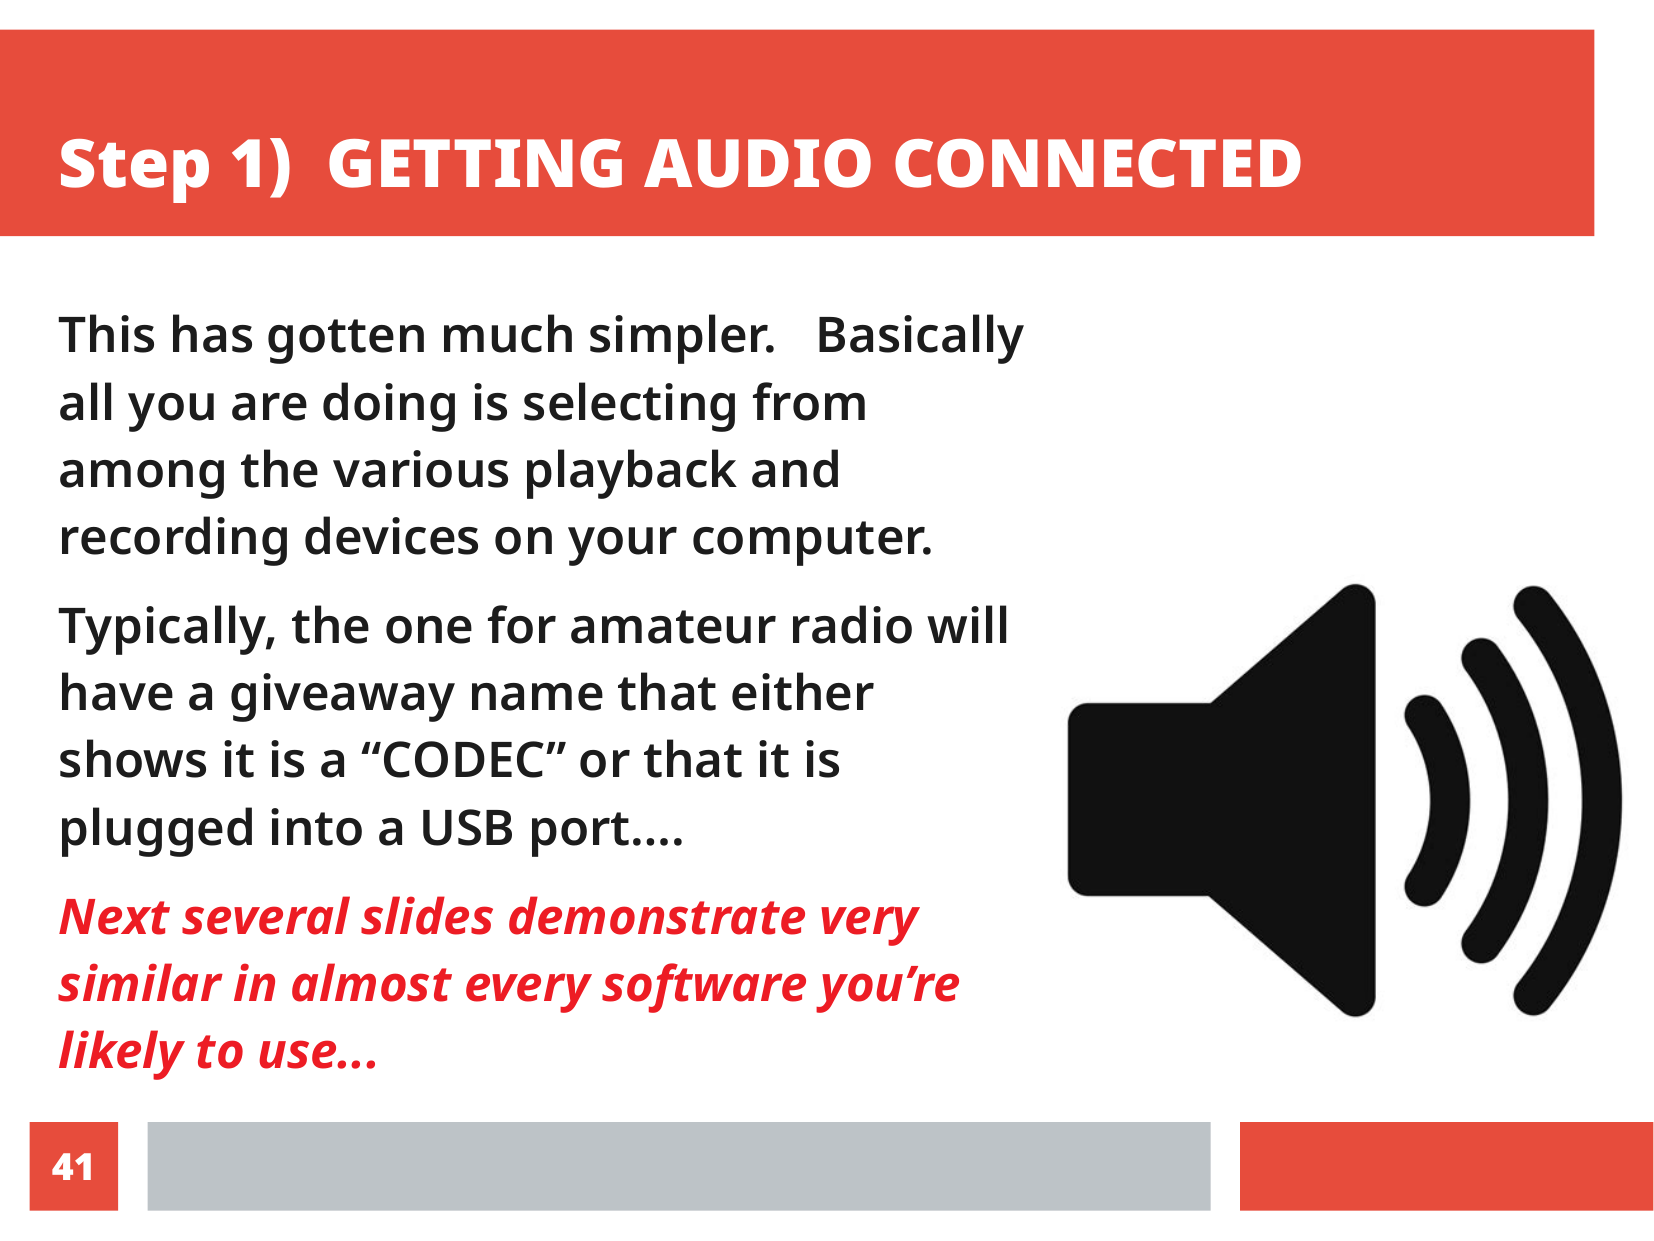

# Step 1) GETTING AUDIO CONNECTED
This has gotten much simpler. Basically all you are doing is selecting from among the various playback and recording devices on your computer.
Typically, the one for amateur radio will have a giveaway name that either shows it is a “CODEC” or that it is plugged into a USB port….
Next several slides demonstrate very similar in almost every software you’re likely to use...
41